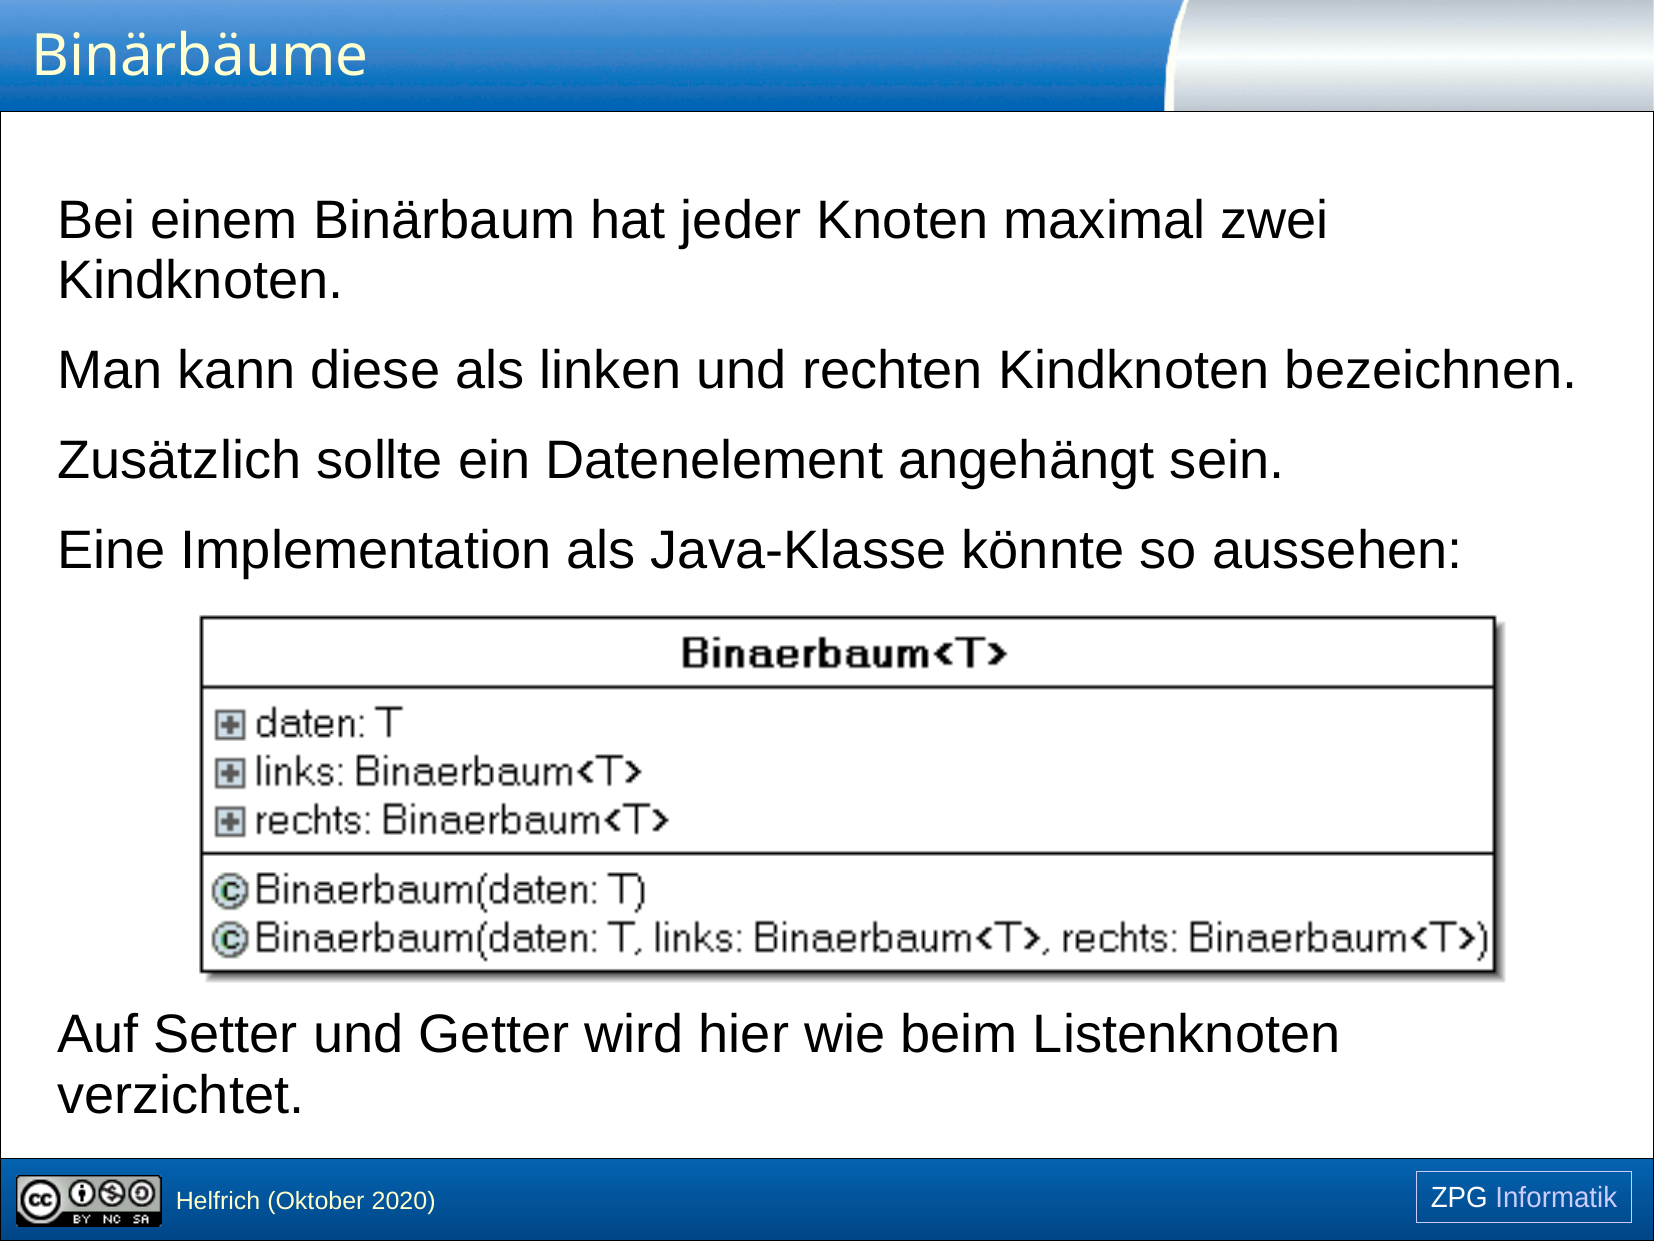

# Binärbäume
Bei einem Binärbaum hat jeder Knoten maximal zwei Kindknoten.
Man kann diese als linken und rechten Kindknoten bezeichnen.
Zusätzlich sollte ein Datenelement angehängt sein.
Eine Implementation als Java-Klasse könnte so aussehen:
Auf Setter und Getter wird hier wie beim Listenknoten verzichtet.